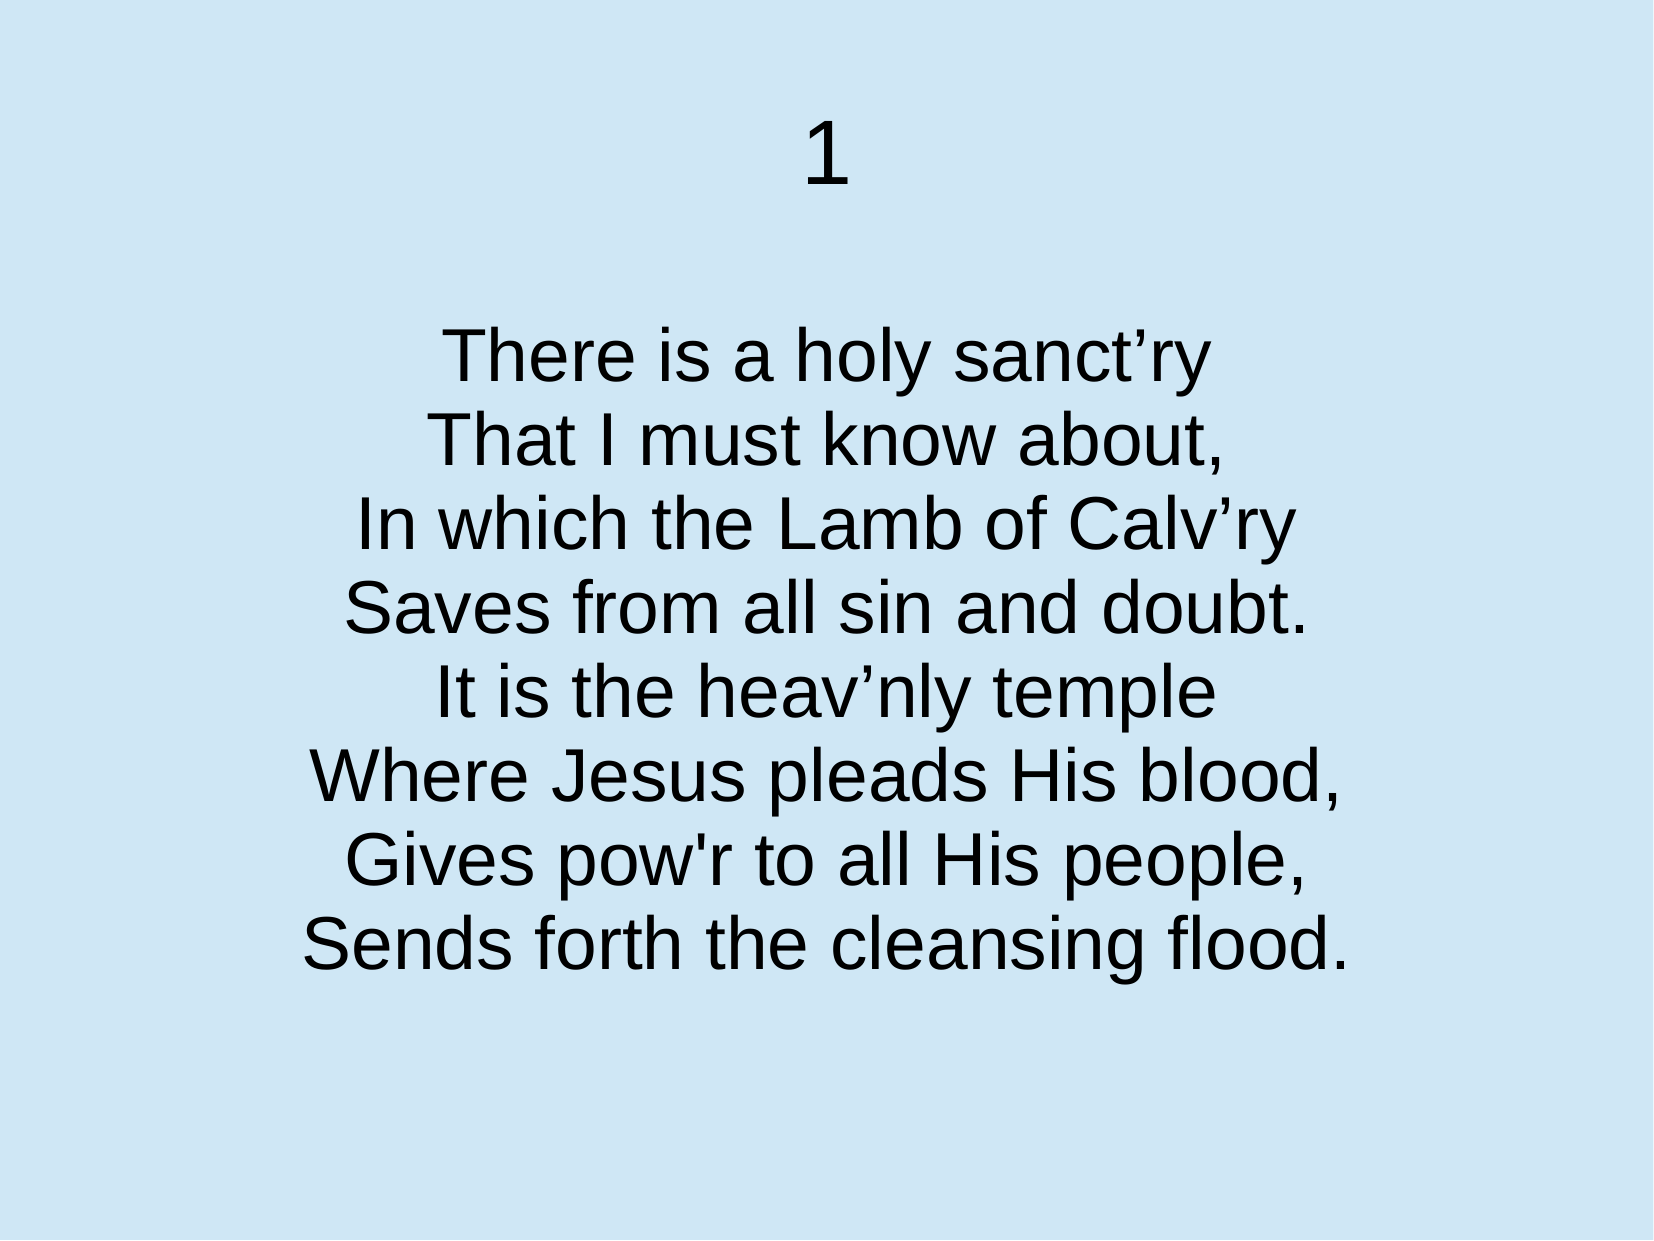

# 1
There is a holy sanct’ry
That I must know about,
In which the Lamb of Calv’ry
Saves from all sin and doubt.
It is the heav’nly temple
Where Jesus pleads His blood,
Gives pow'r to all His people,
Sends forth the cleansing flood.